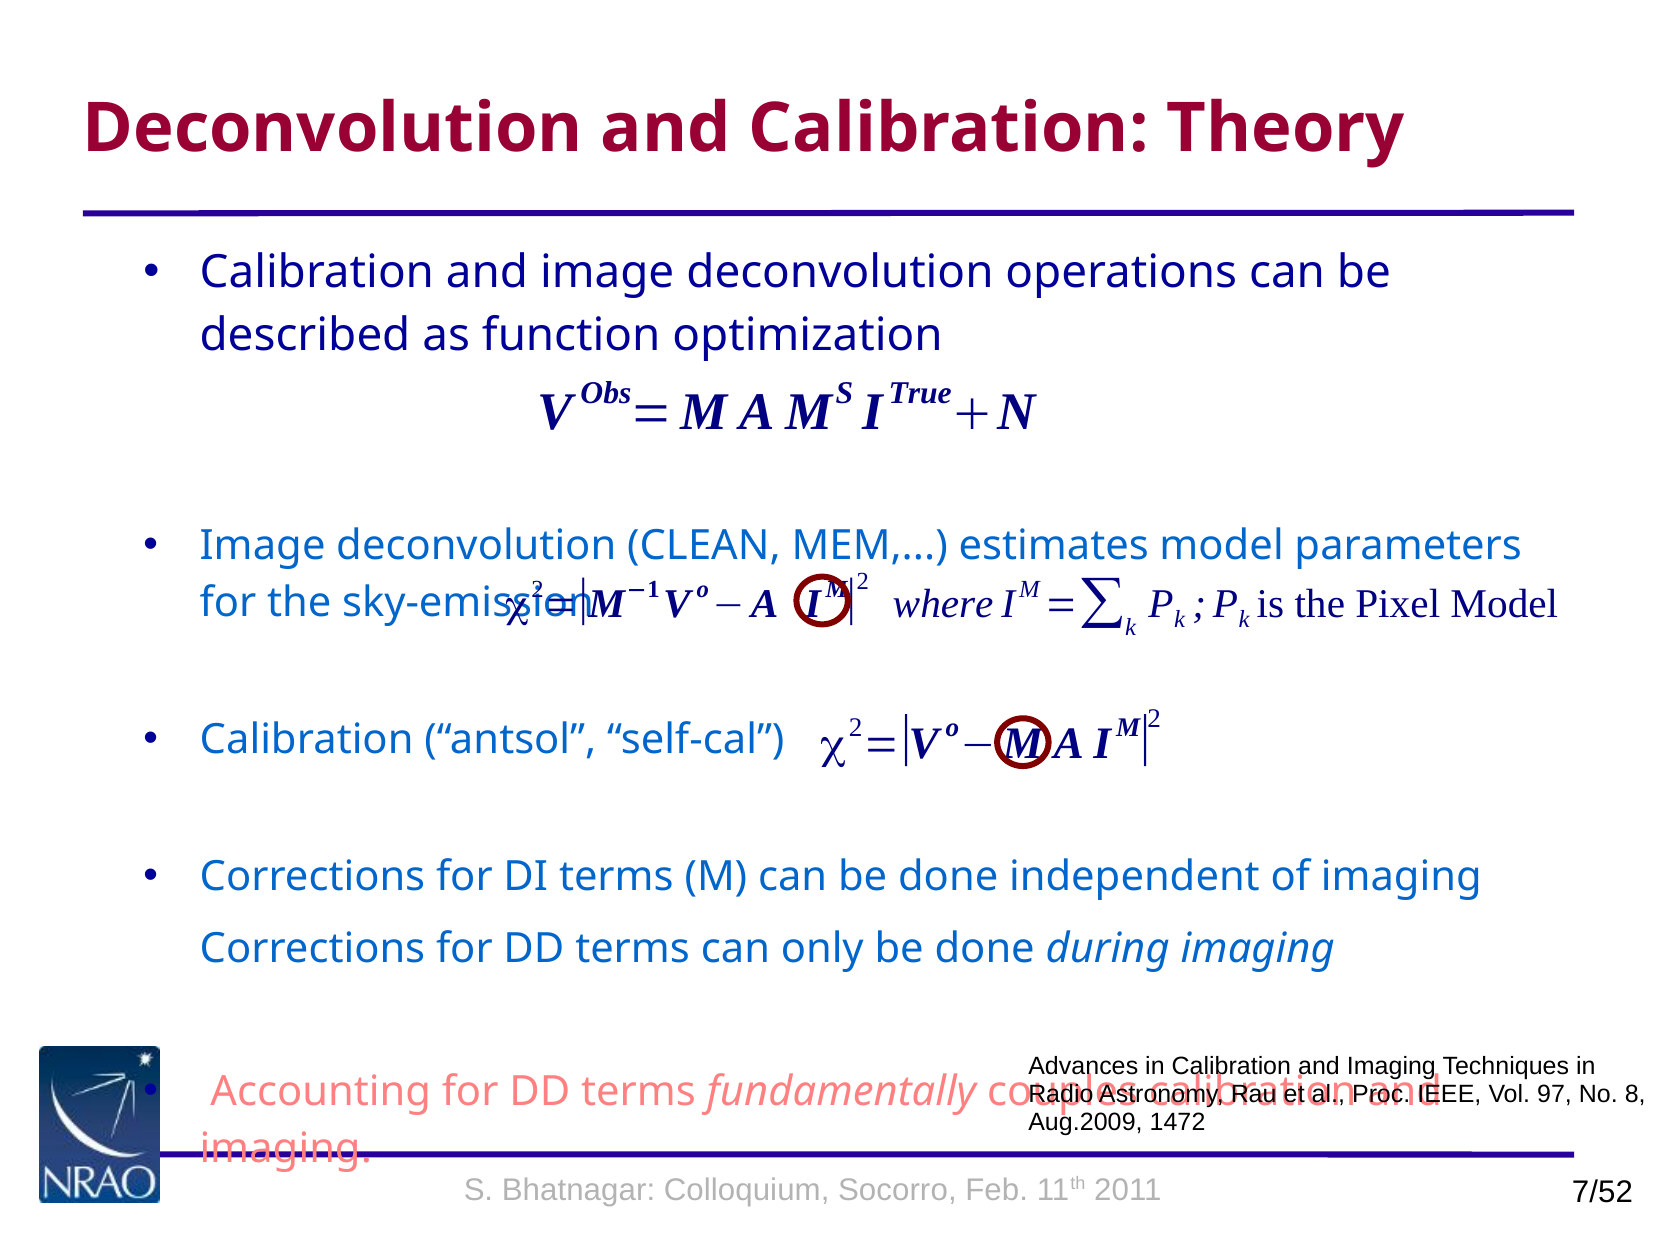

Deconvolution and Calibration: Theory
Calibration and image deconvolution operations can be described as function optimization
Image deconvolution (CLEAN, MEM,...) estimates model parameters for the sky-emission
Calibration (“antsol”, “self-cal”)
Corrections for DI terms (M) can be done independent of imaging
Corrections for DD terms can only be done during imaging
 Accounting for DD terms fundamentally couples calibration and imaging.
Advances in Calibration and Imaging Techniques in Radio Astronomy, Rau et al., Proc. IEEE, Vol. 97, No. 8, Aug.2009, 1472
# Calibration and image deconvolution operations can be described as function optimization
Conventional data processing: When direction dependent effects can be ignored, Calibration and Imaging are treated as orthogonal operations
Typical data processing steps:
Using observations of a field with known structure, make VCalibrated
Imaging: Keep the calibration terms fixed, solve for I
Self Calibration: Using the best IM, solve for Jij to improve calibration